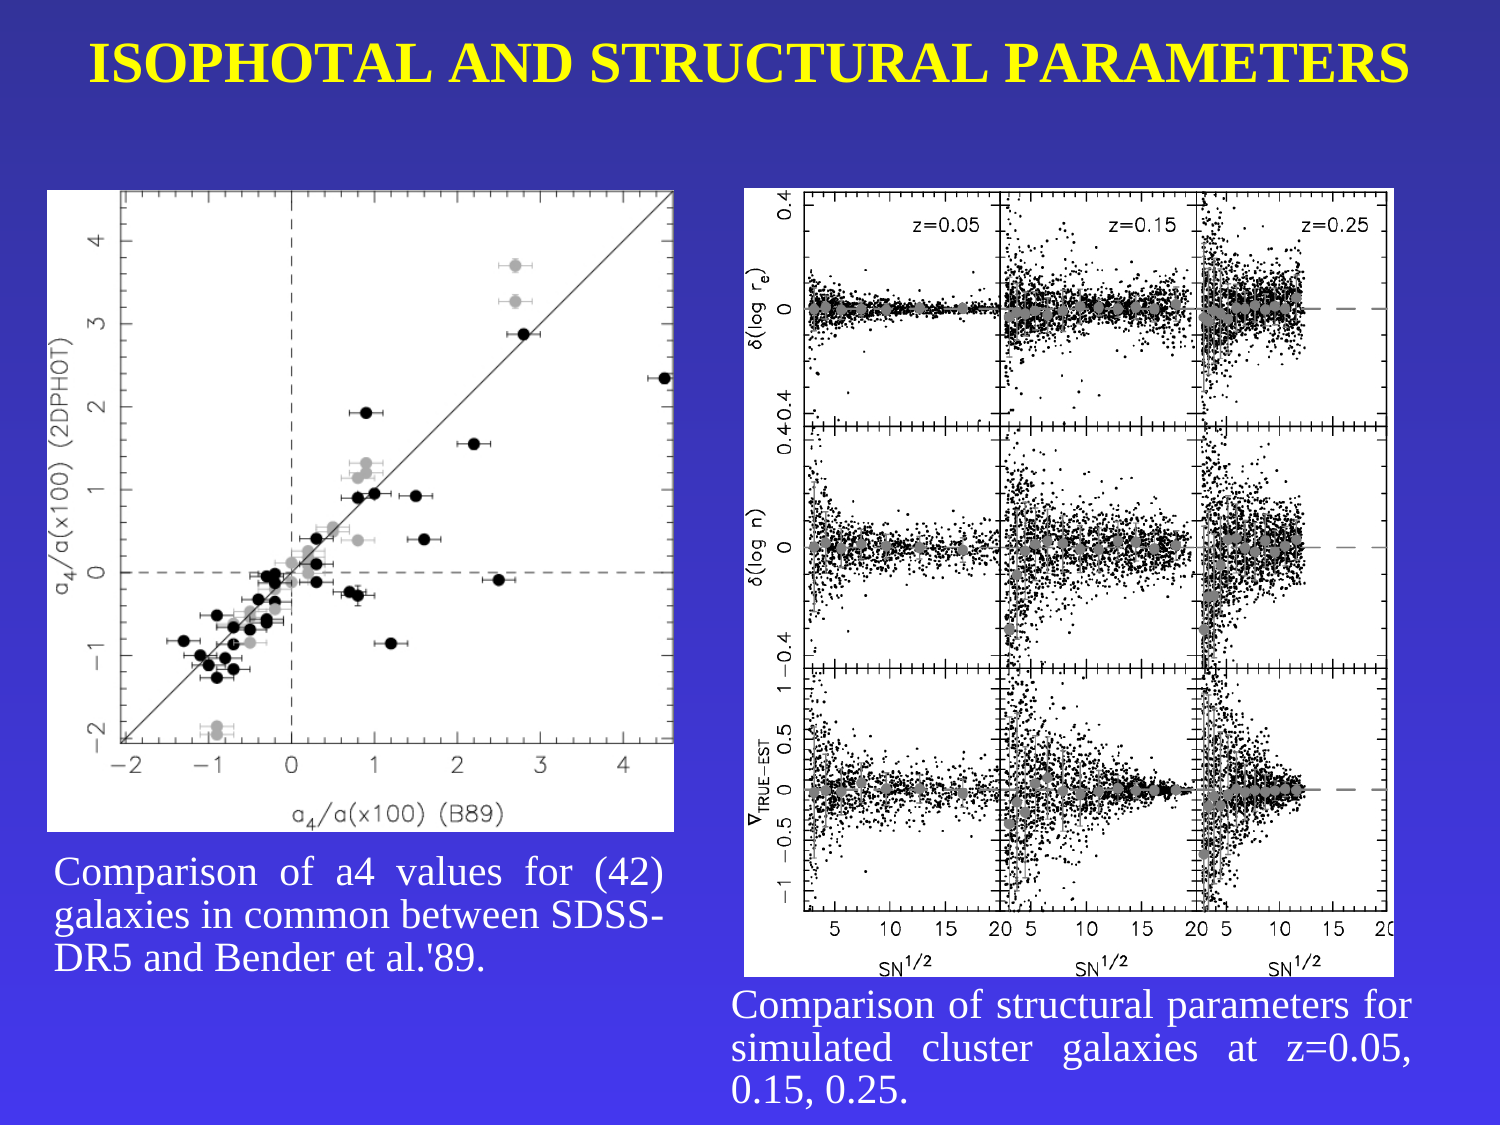

ISOPHOTAL AND STRUCTURAL PARAMETERS
Comparison of a4 values for (42) galaxies in common between SDSS-DR5 and Bender et al.'89.
Comparison of structural parameters for simulated cluster galaxies at z=0.05, 0.15, 0.25.